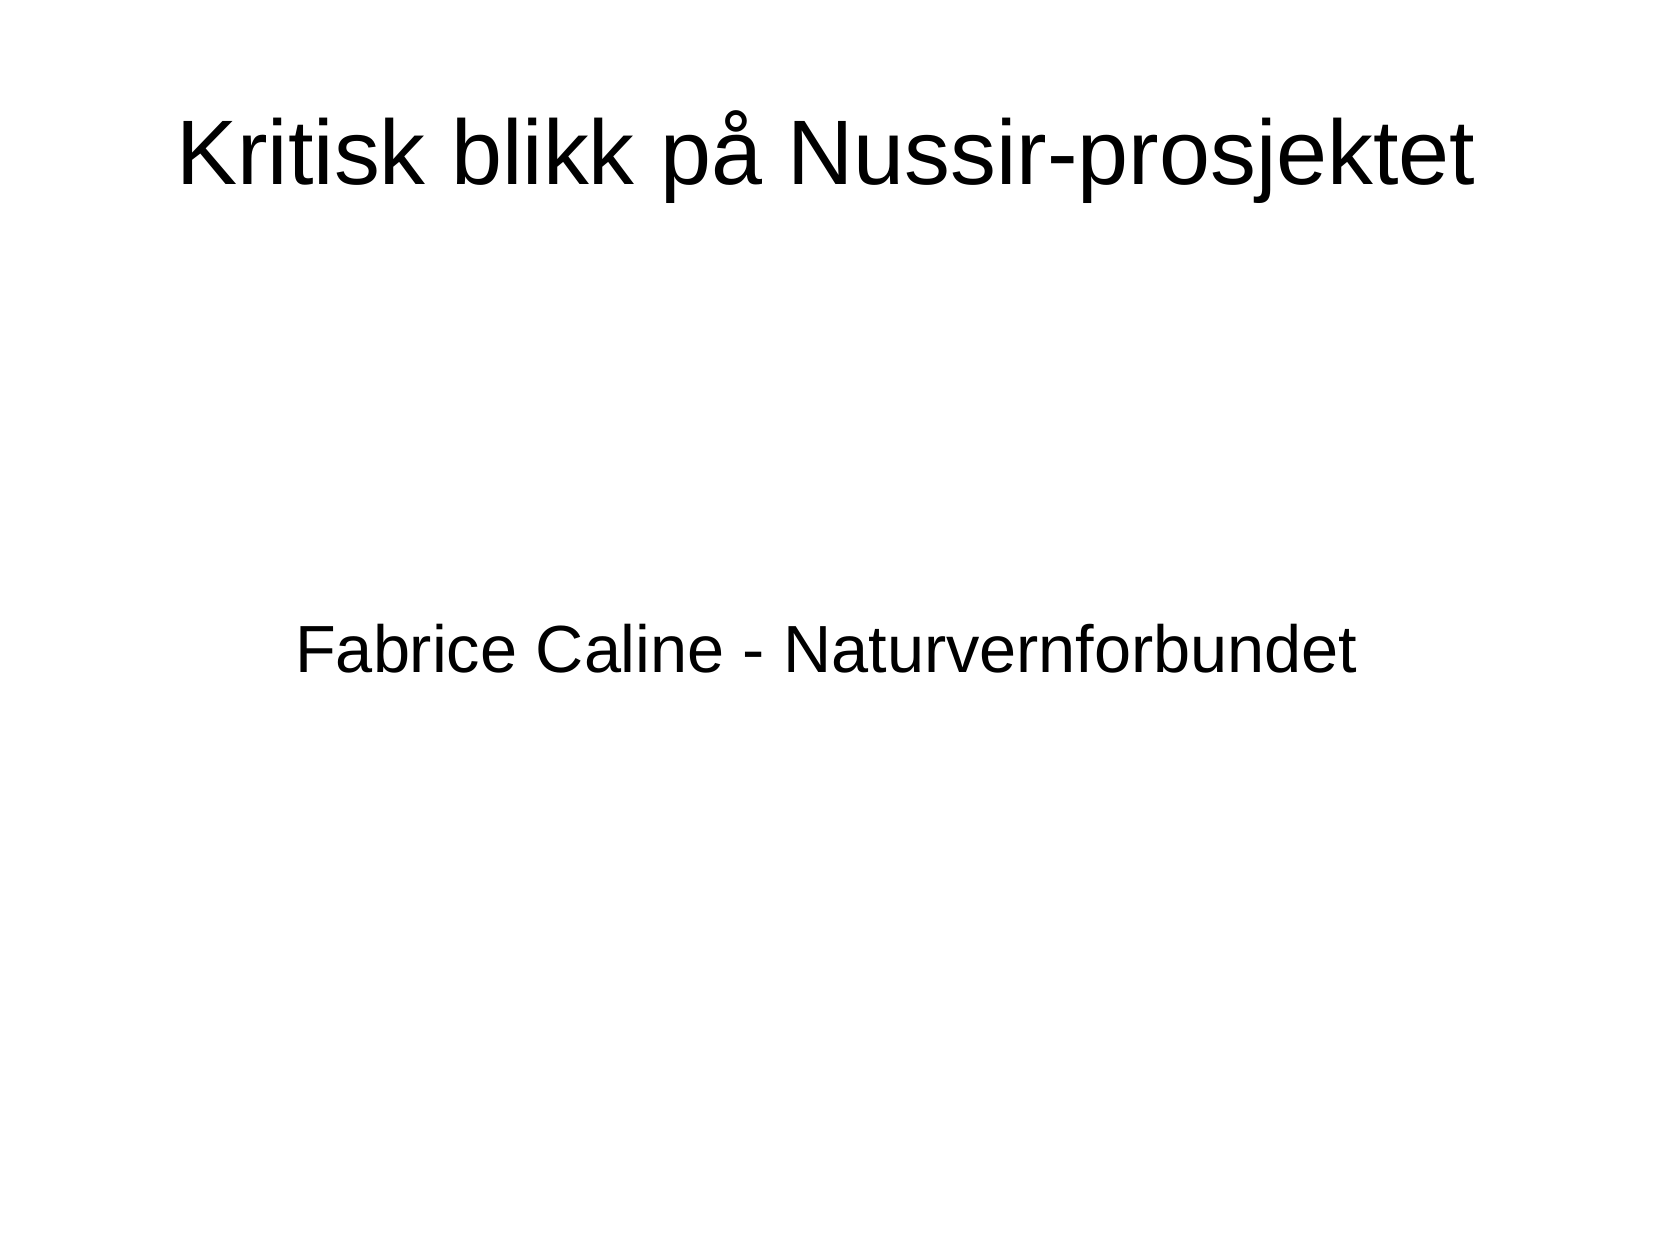

# Kritisk blikk på Nussir-prosjektet
Fabrice Caline - Naturvernforbundet